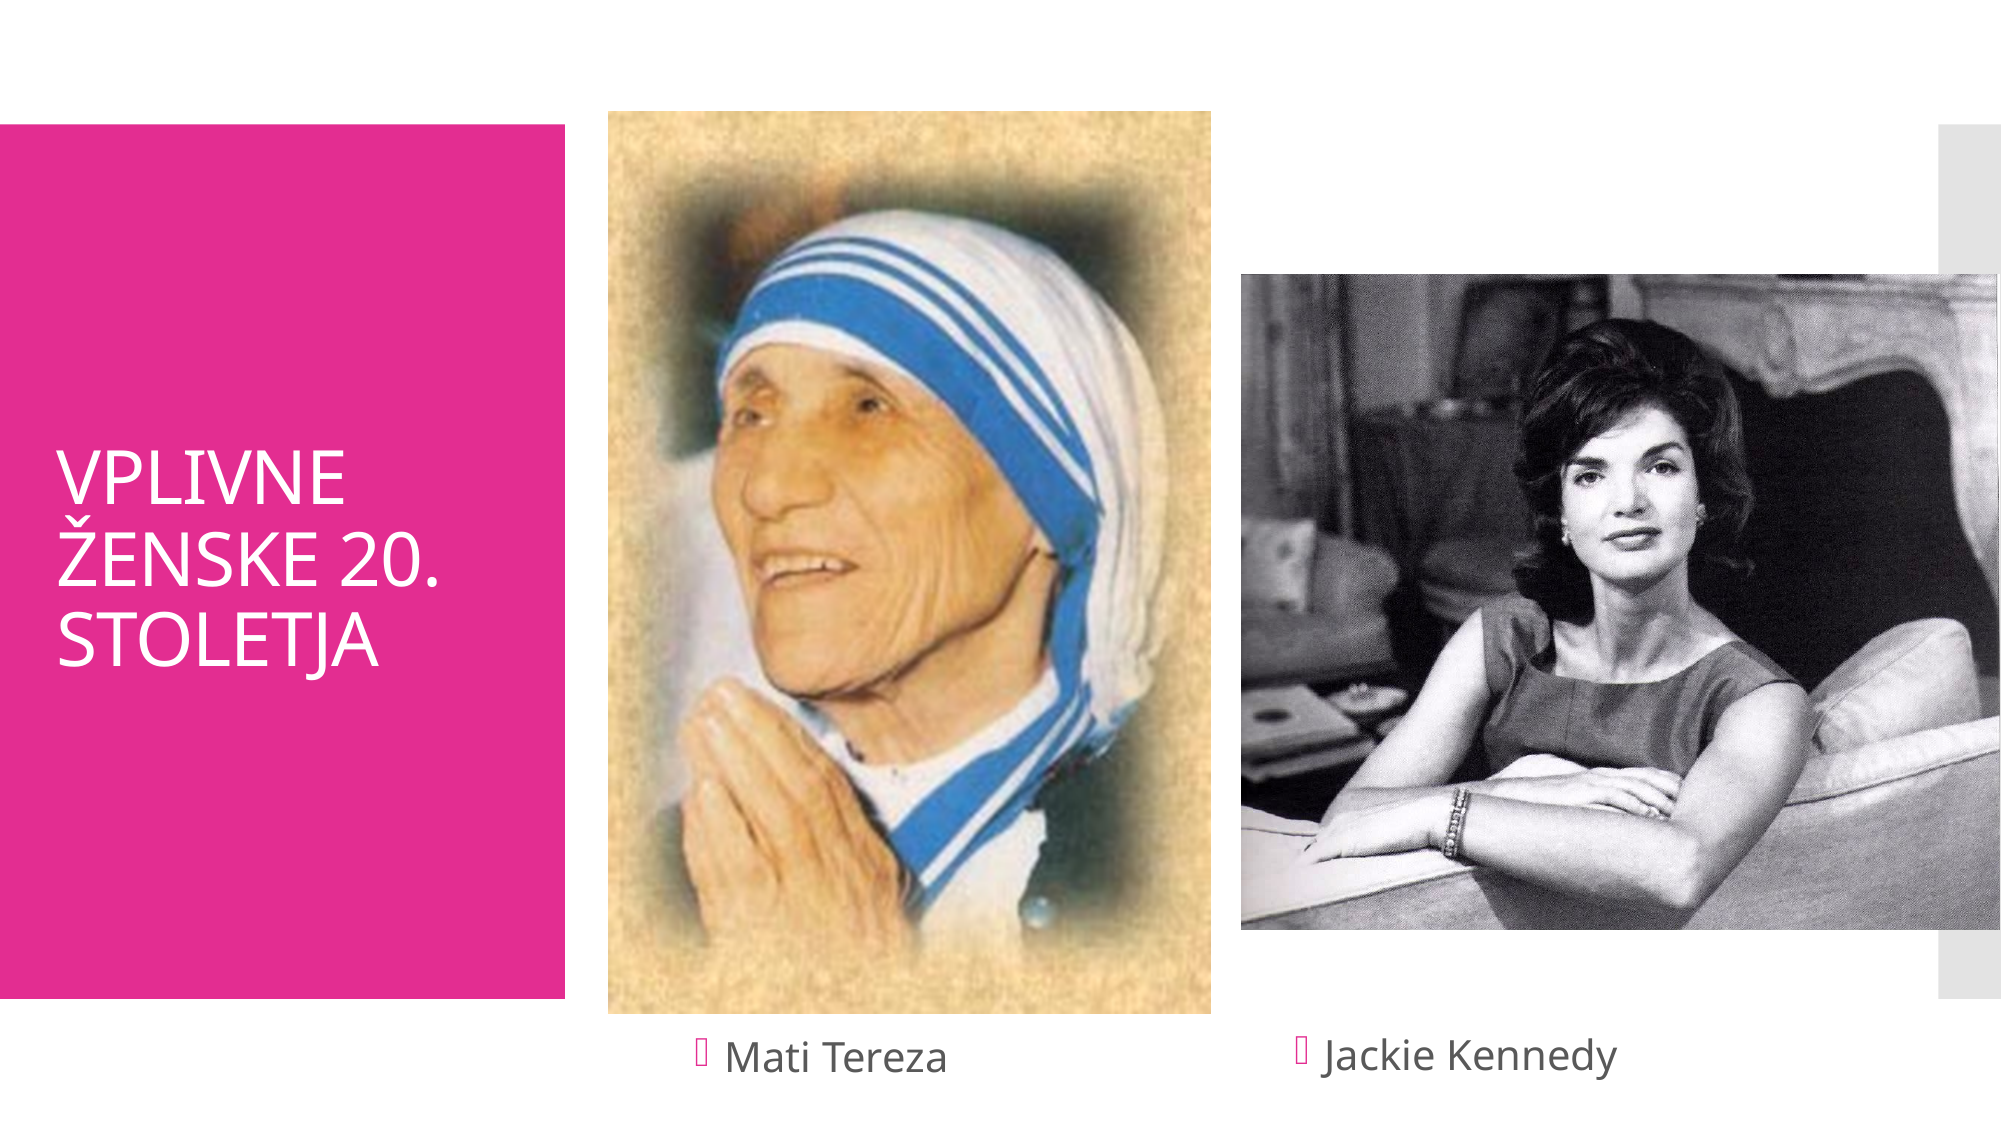

# VPLIVNE ŽENSKE 20. STOLETJA
Mati Tereza
Jackie Kennedy